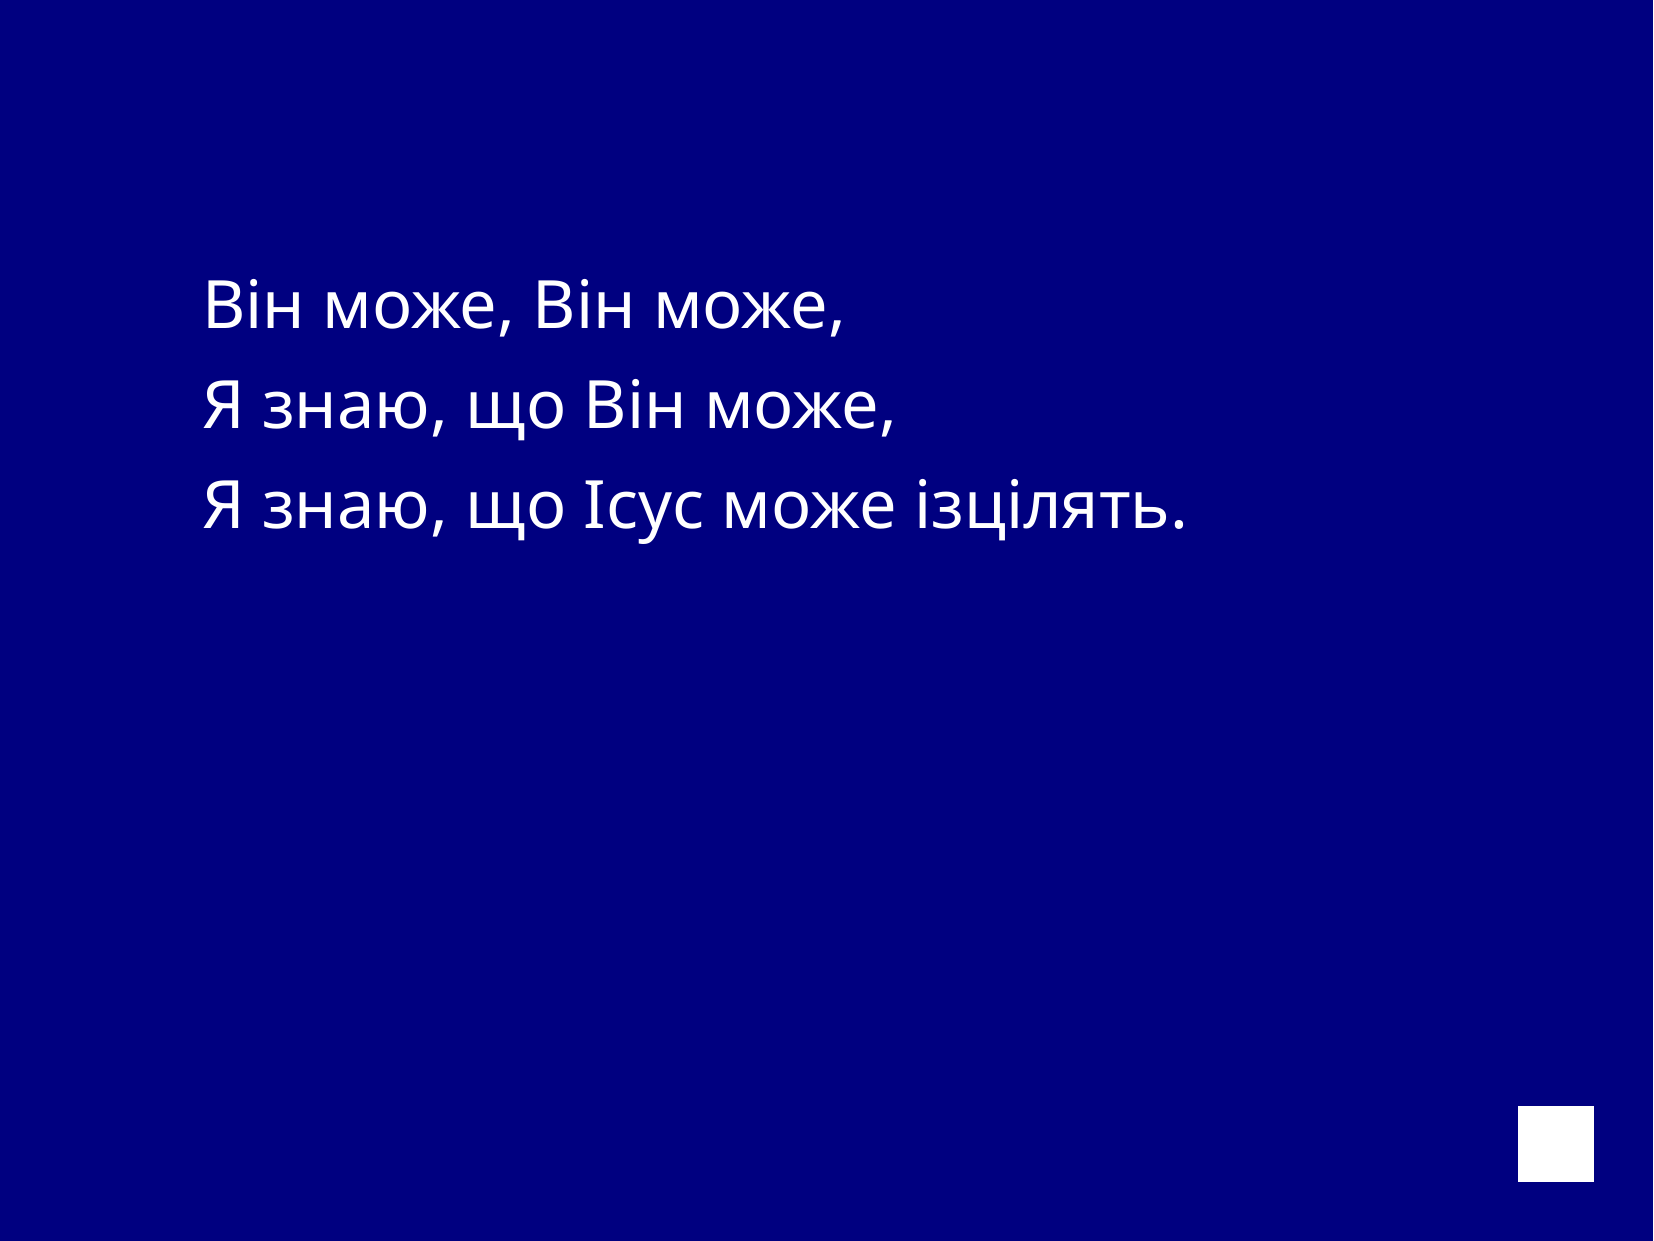

Він може, Він може,
	Я знаю, що Він може,
	Я знаю, що Ісус може ізцілять.